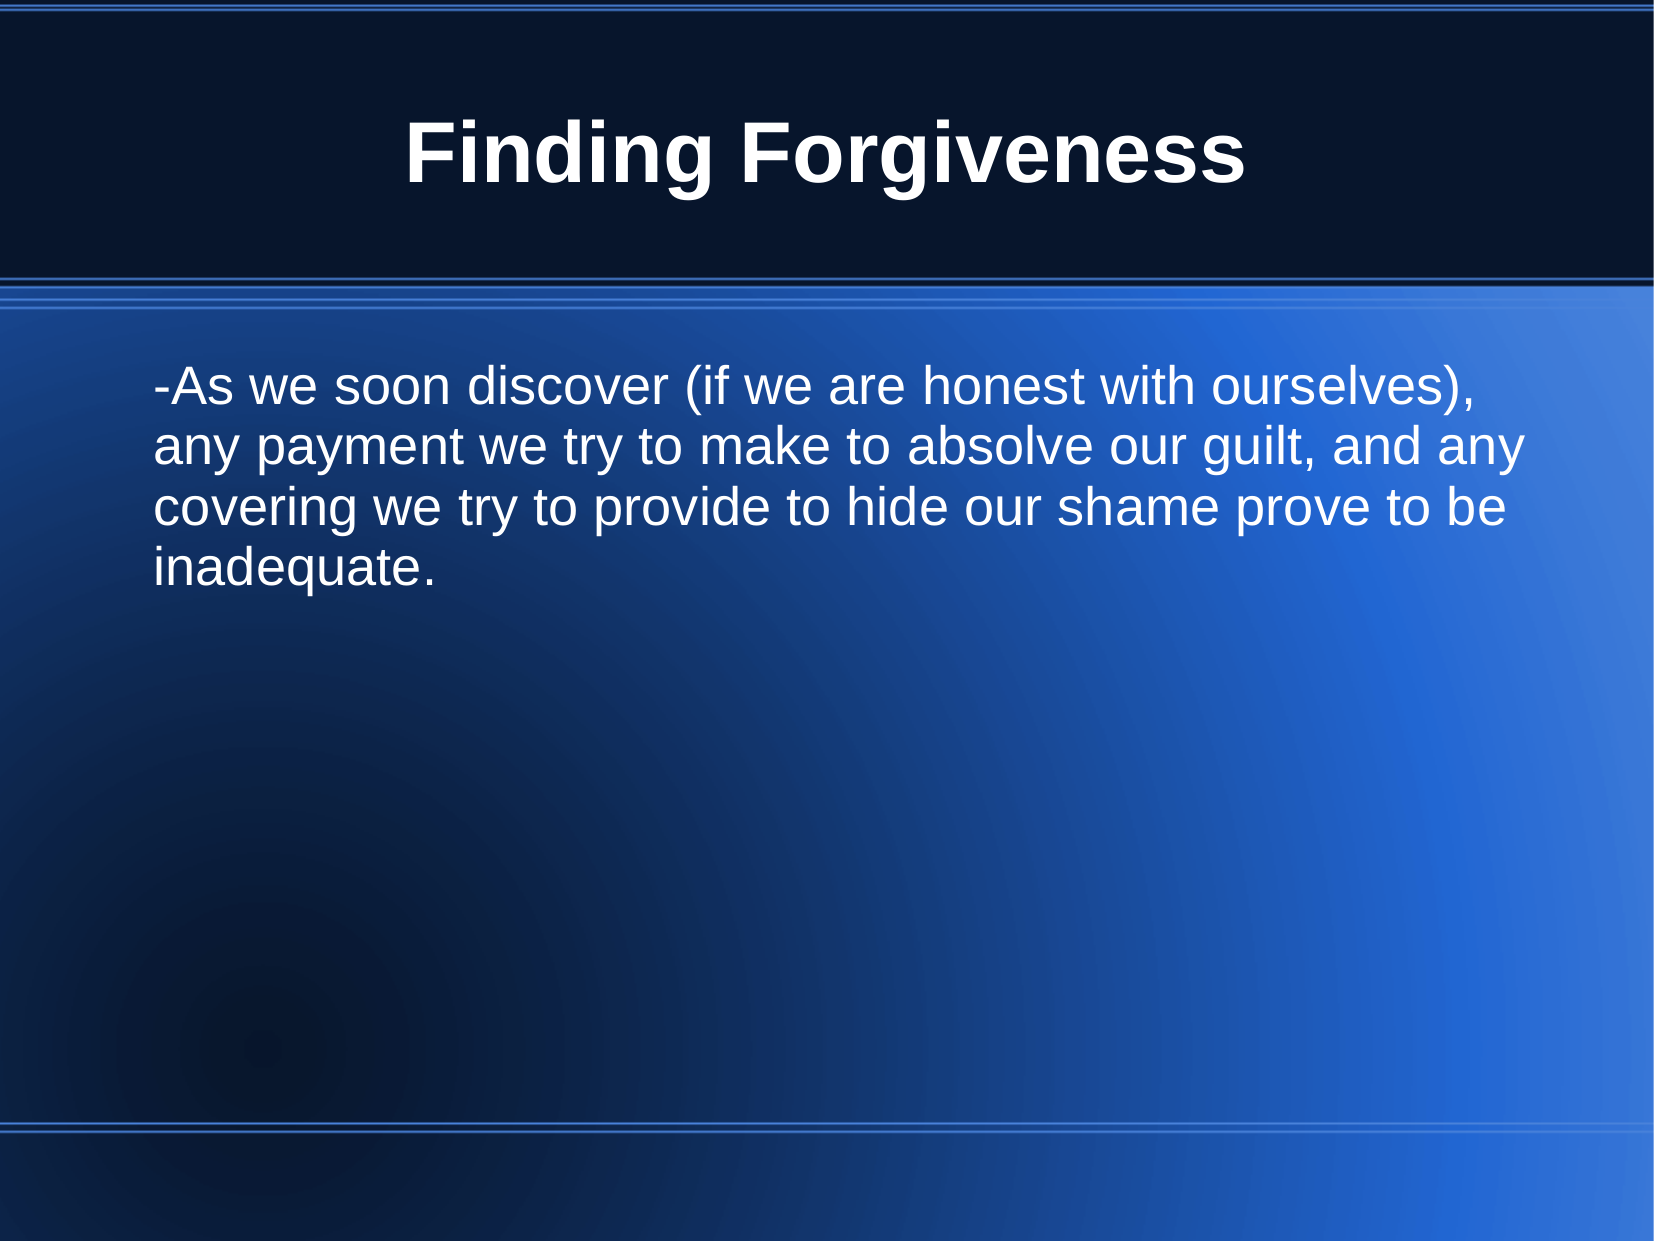

# Finding Forgiveness
-As we soon discover (if we are honest with ourselves), any payment we try to make to absolve our guilt, and any covering we try to provide to hide our shame prove to be inadequate.